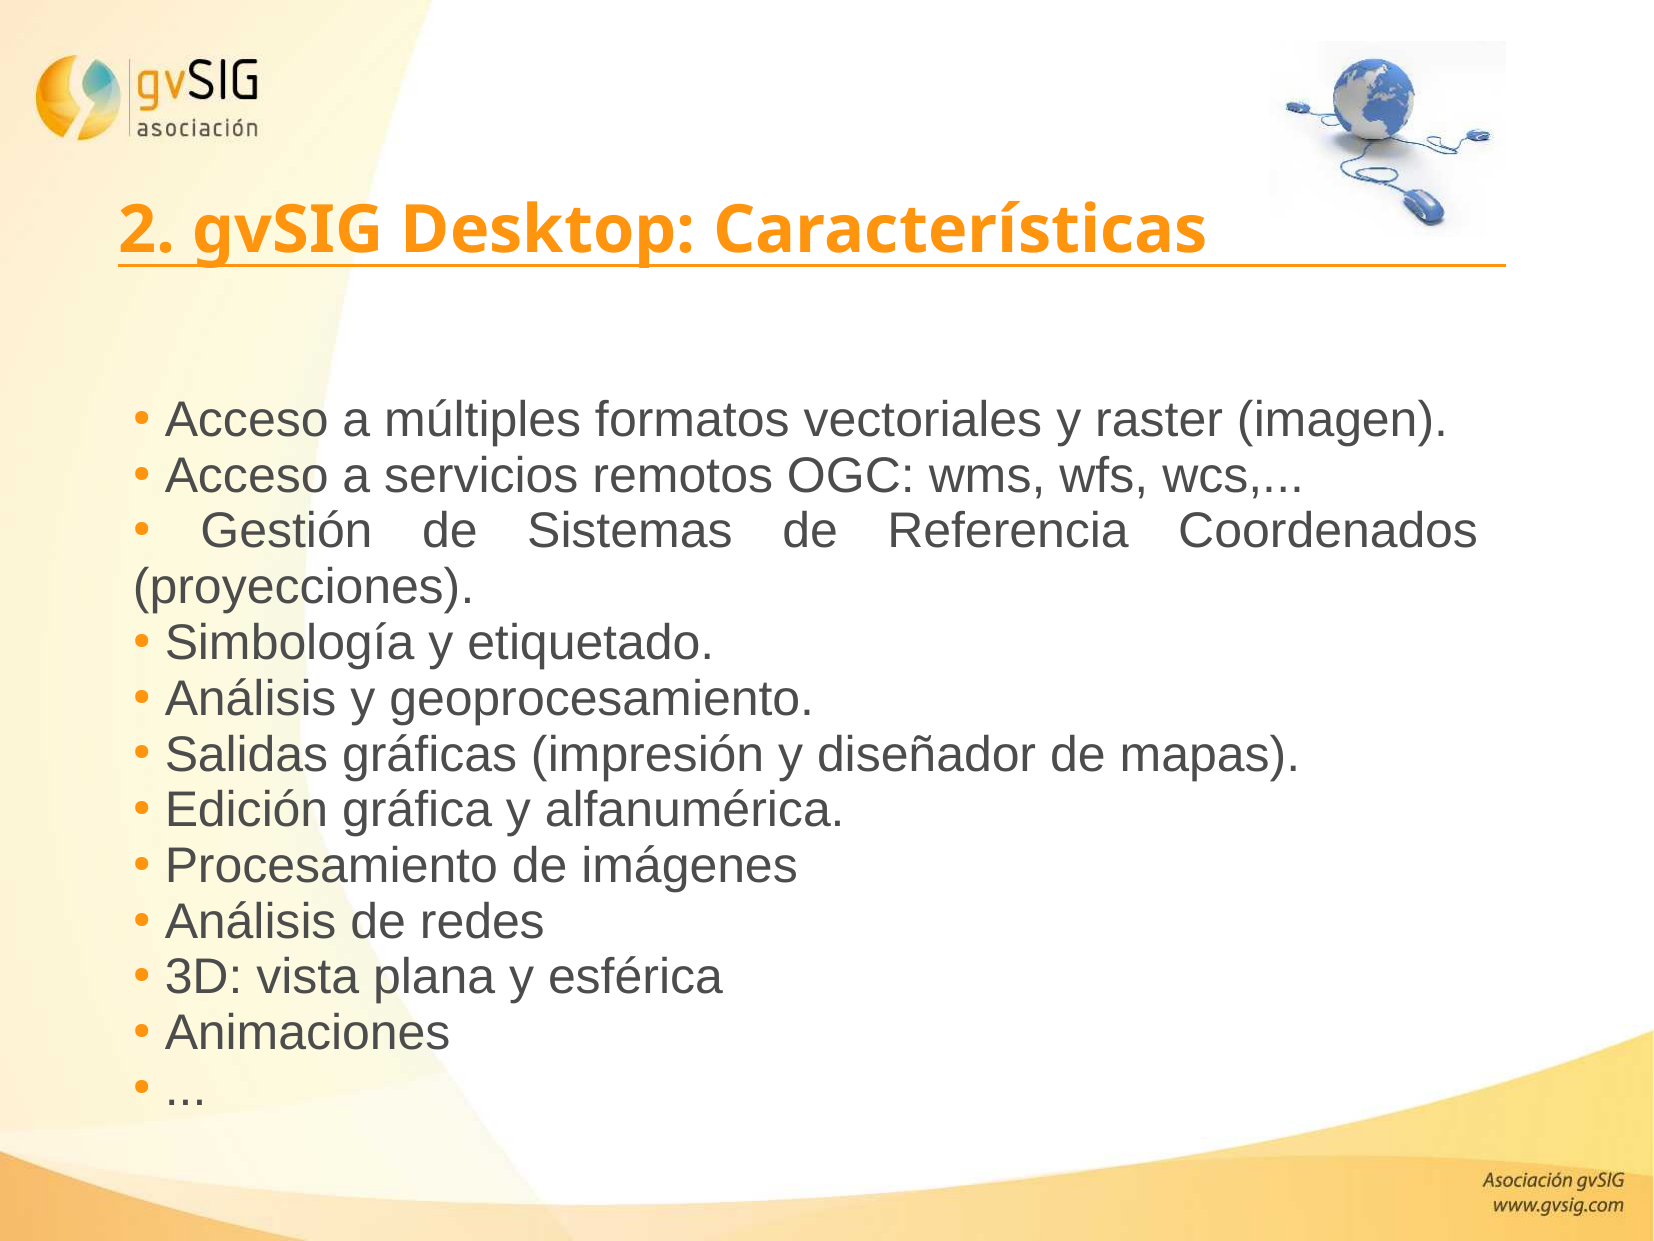

# 2. gvSIG Desktop: Características
 Acceso a múltiples formatos vectoriales y raster (imagen).
 Acceso a servicios remotos OGC: wms, wfs, wcs,...
 Gestión de Sistemas de Referencia Coordenados (proyecciones).
 Simbología y etiquetado.
 Análisis y geoprocesamiento.
 Salidas gráficas (impresión y diseñador de mapas).
 Edición gráfica y alfanumérica.
 Procesamiento de imágenes
 Análisis de redes
 3D: vista plana y esférica
 Animaciones
 ...